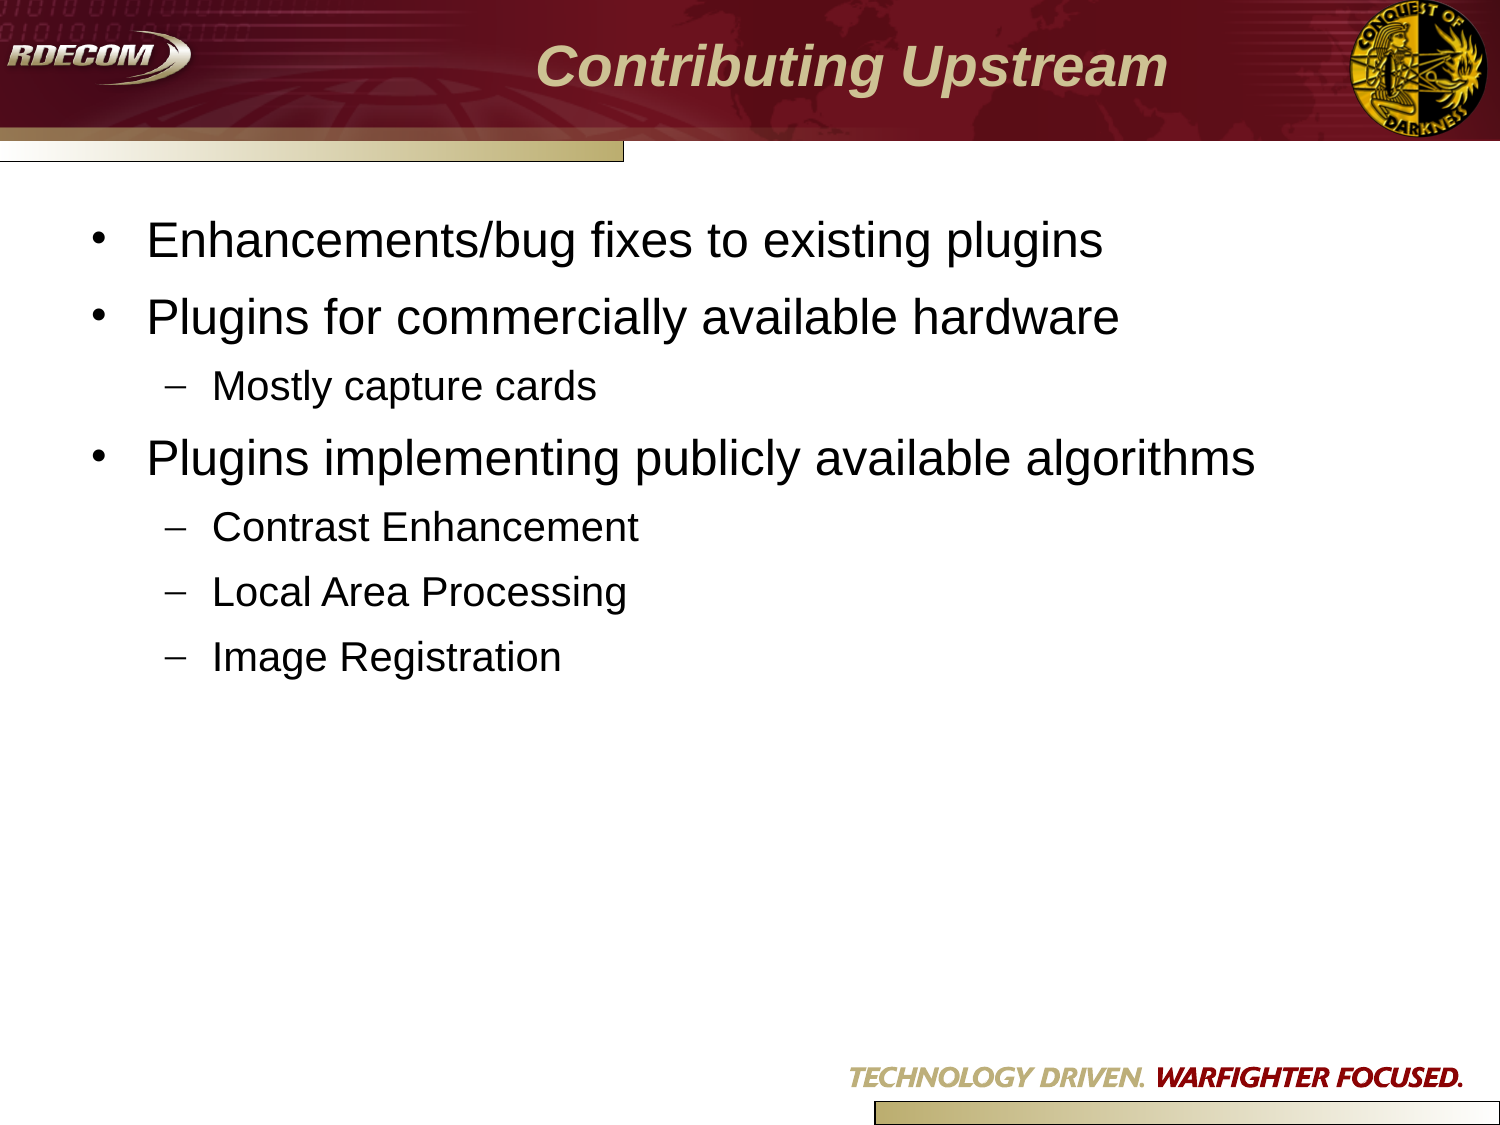

# Contributing Upstream
Enhancements/bug fixes to existing plugins
Plugins for commercially available hardware
Mostly capture cards
Plugins implementing publicly available algorithms
Contrast Enhancement
Local Area Processing
Image Registration